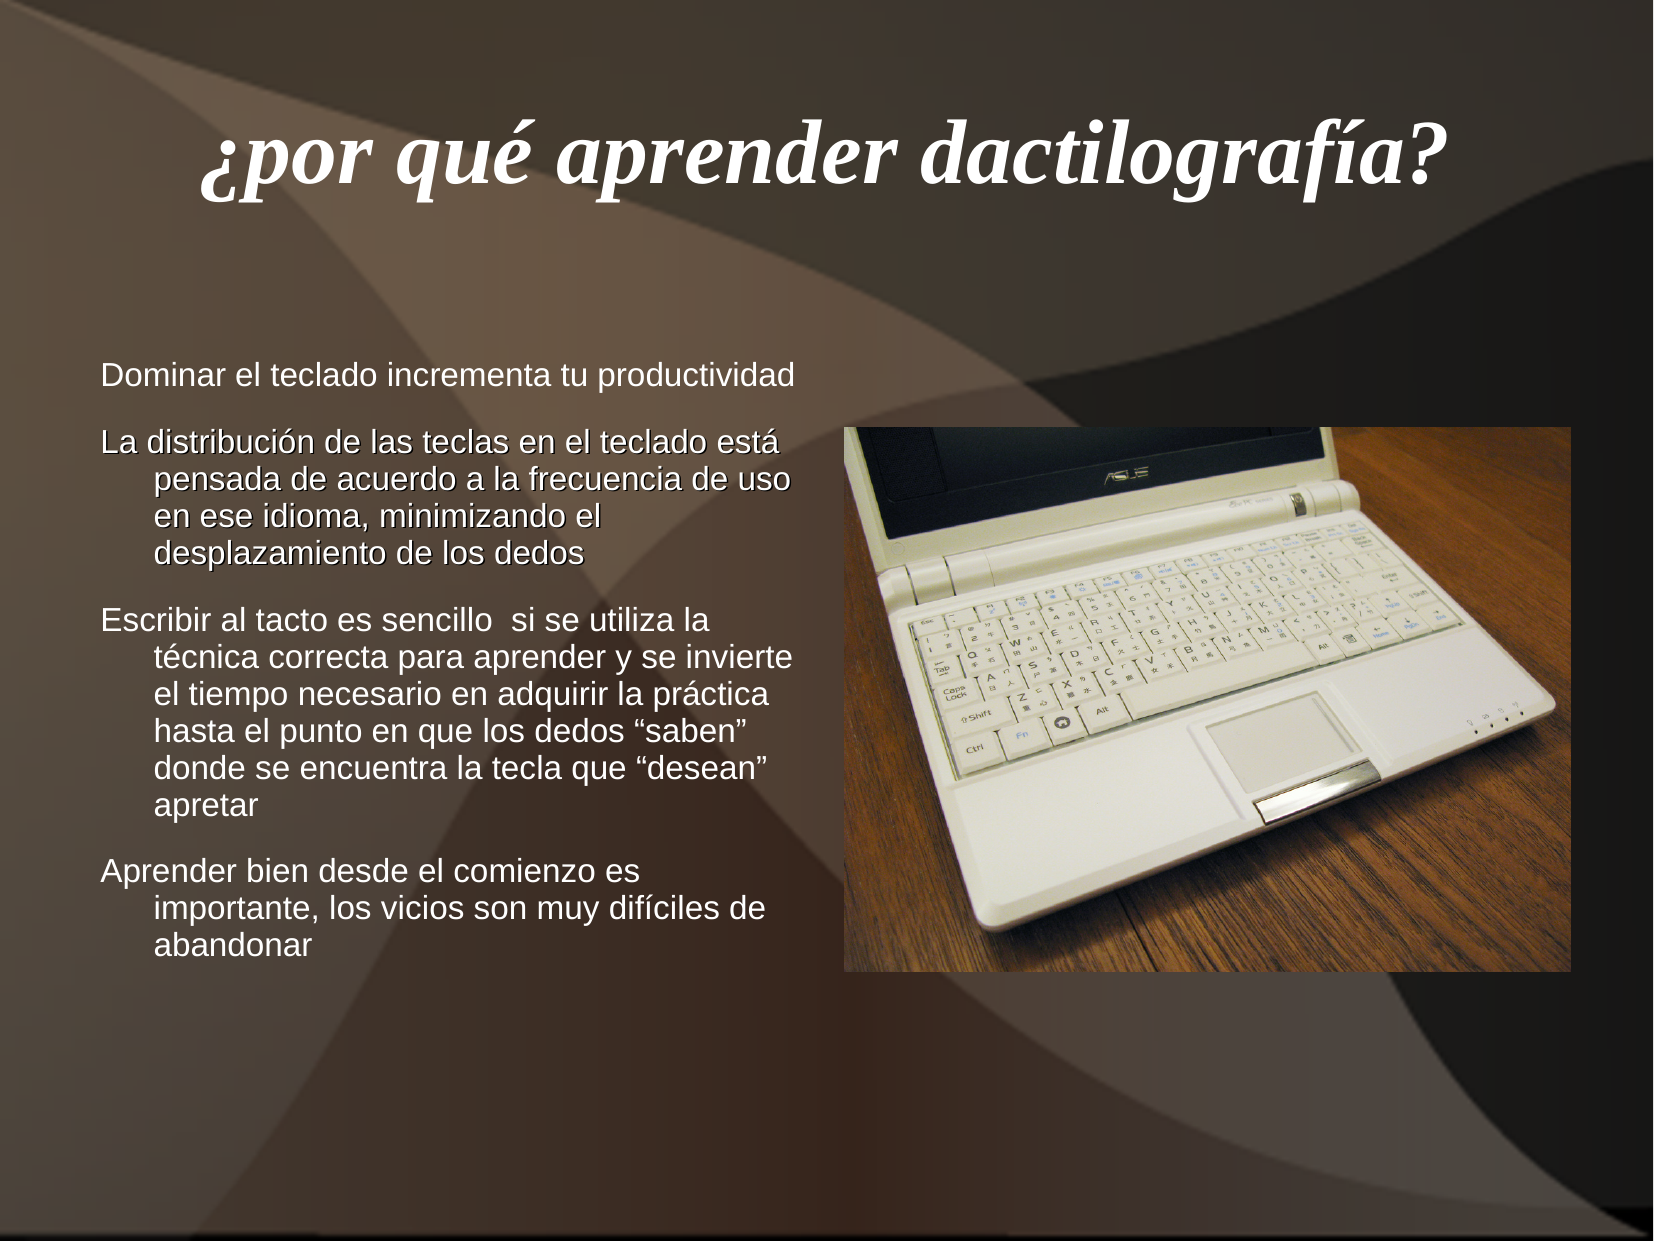

# ¿por qué aprender dactilografía?
Dominar el teclado incrementa tu productividad
La distribución de las teclas en el teclado está pensada de acuerdo a la frecuencia de uso en ese idioma, minimizando el desplazamiento de los dedos
Escribir al tacto es sencillo si se utiliza la técnica correcta para aprender y se invierte el tiempo necesario en adquirir la práctica hasta el punto en que los dedos “saben” donde se encuentra la tecla que “desean” apretar
Aprender bien desde el comienzo es importante, los vicios son muy difíciles de abandonar